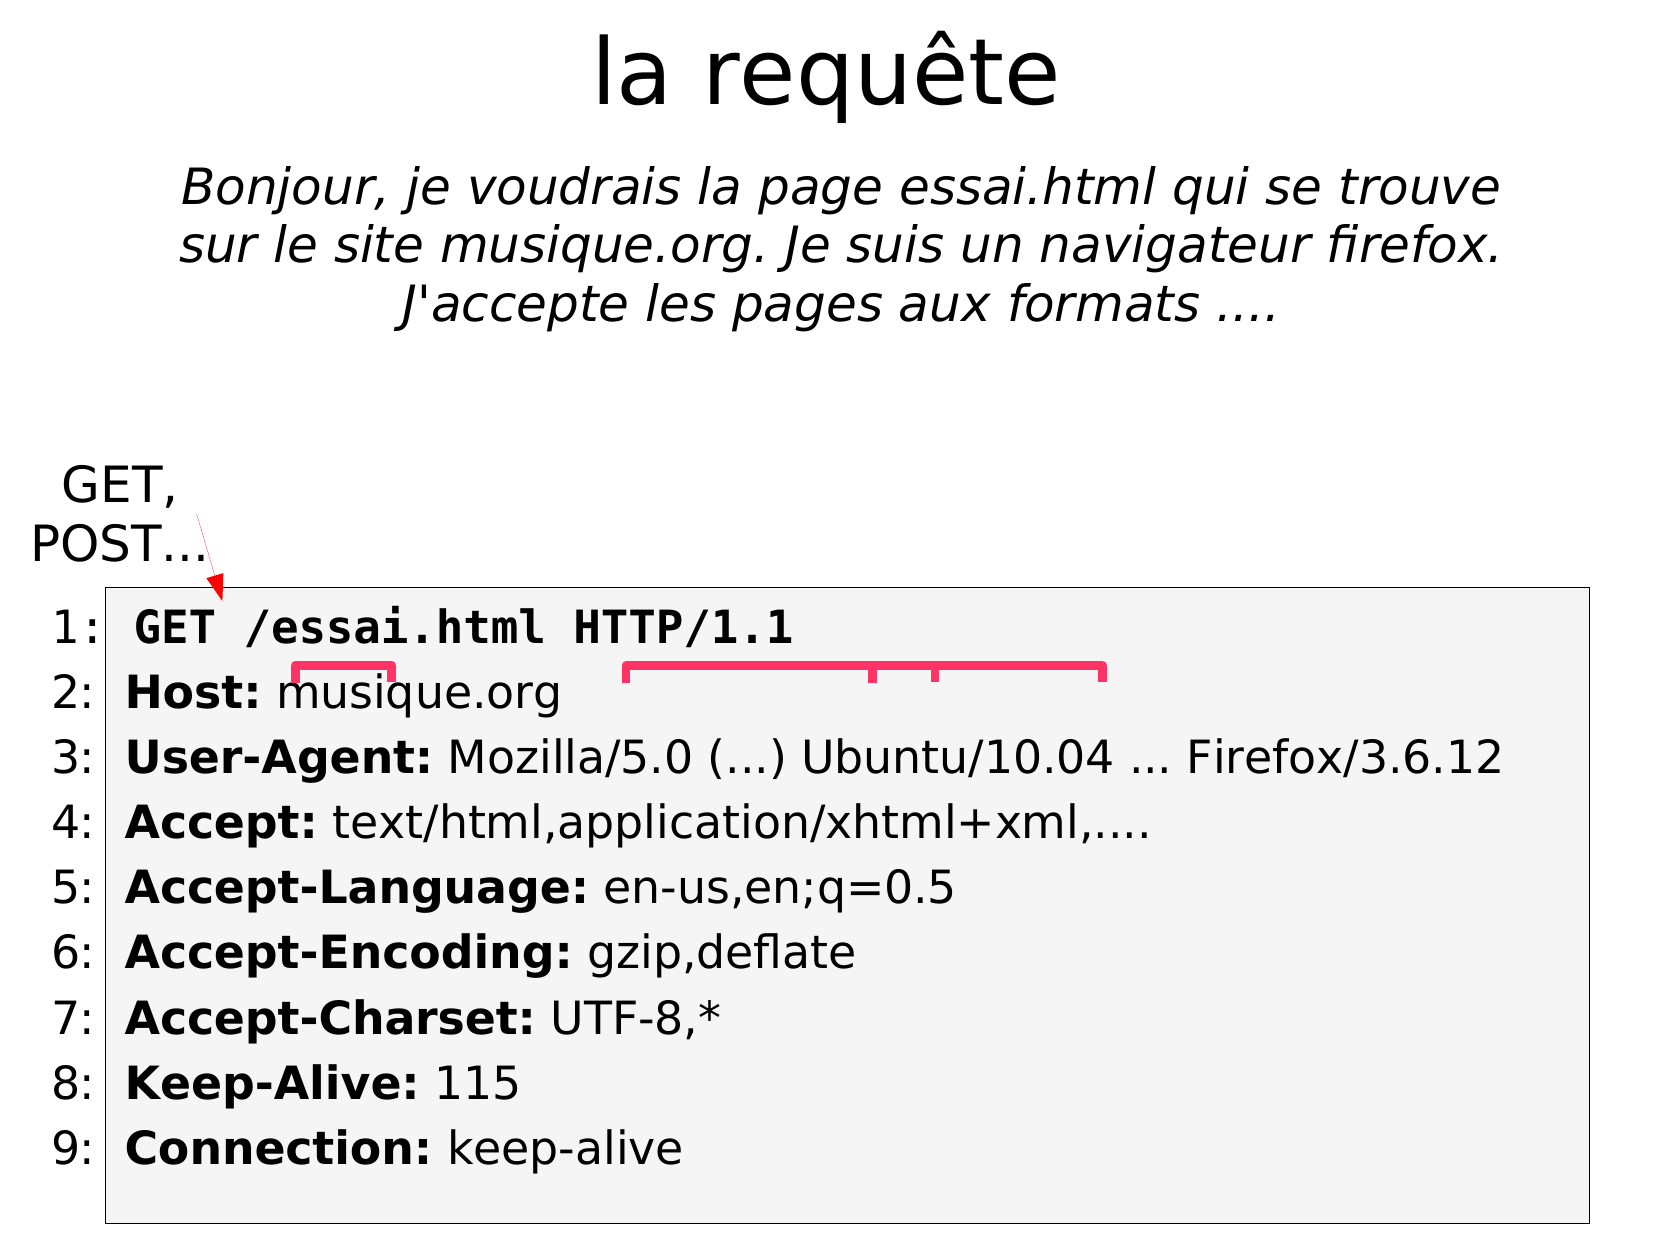

# la requête
Bonjour, je voudrais la page essai.html qui se trouve sur le site musique.org. Je suis un navigateur firefox. J'accepte les pages aux formats ....
GET, POST...
1: GET /essai.html HTTP/1.1
2: Host: musique.org
3: User-Agent: Mozilla/5.0 (...) Ubuntu/10.04 ... Firefox/3.6.12
4: Accept: text/html,application/xhtml+xml,....
5: Accept-Language: en-us,en;q=0.5
6: Accept-Encoding: gzip,deflate
7: Accept-Charset: UTF-8,*
8: Keep-Alive: 115
9: Connection: keep-alive